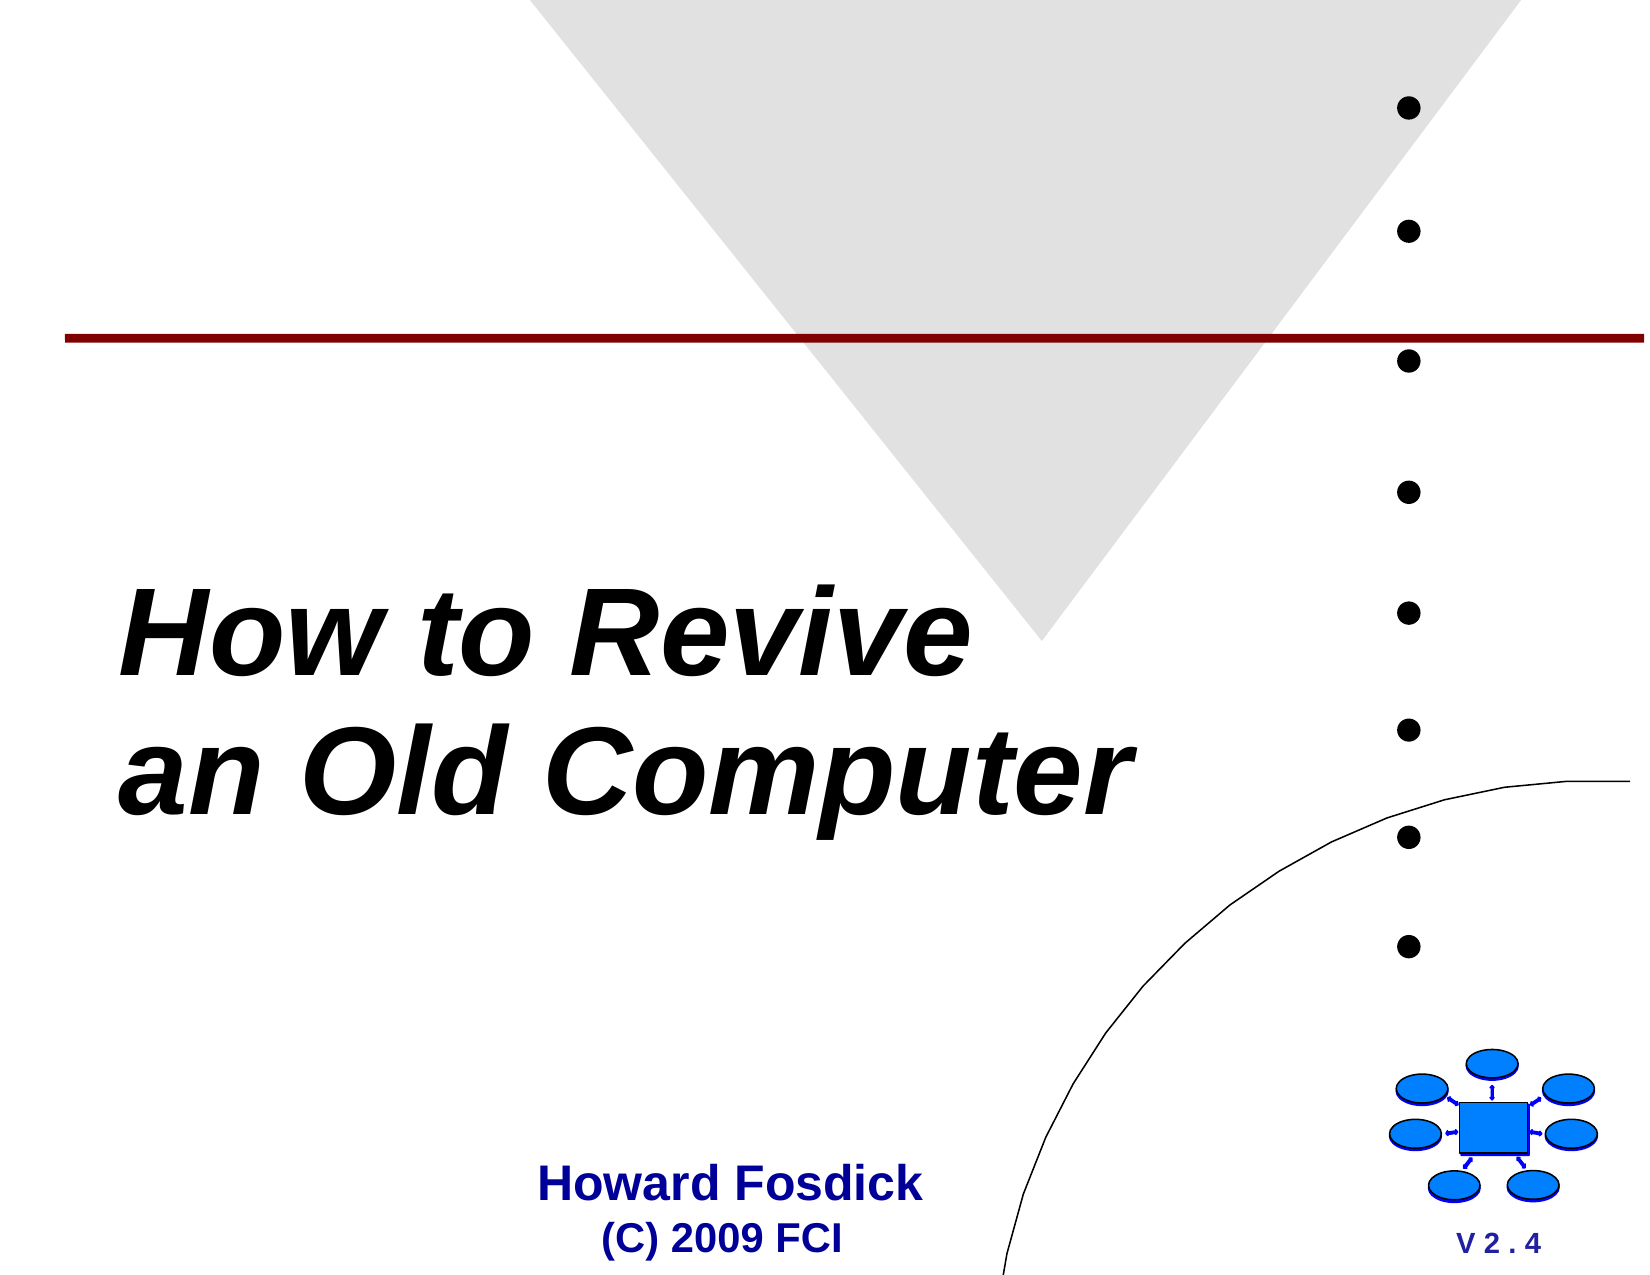

# How to Revive
an Old Computer
Howard Fosdick
 (C) 2009 FCI
V 2 . 4